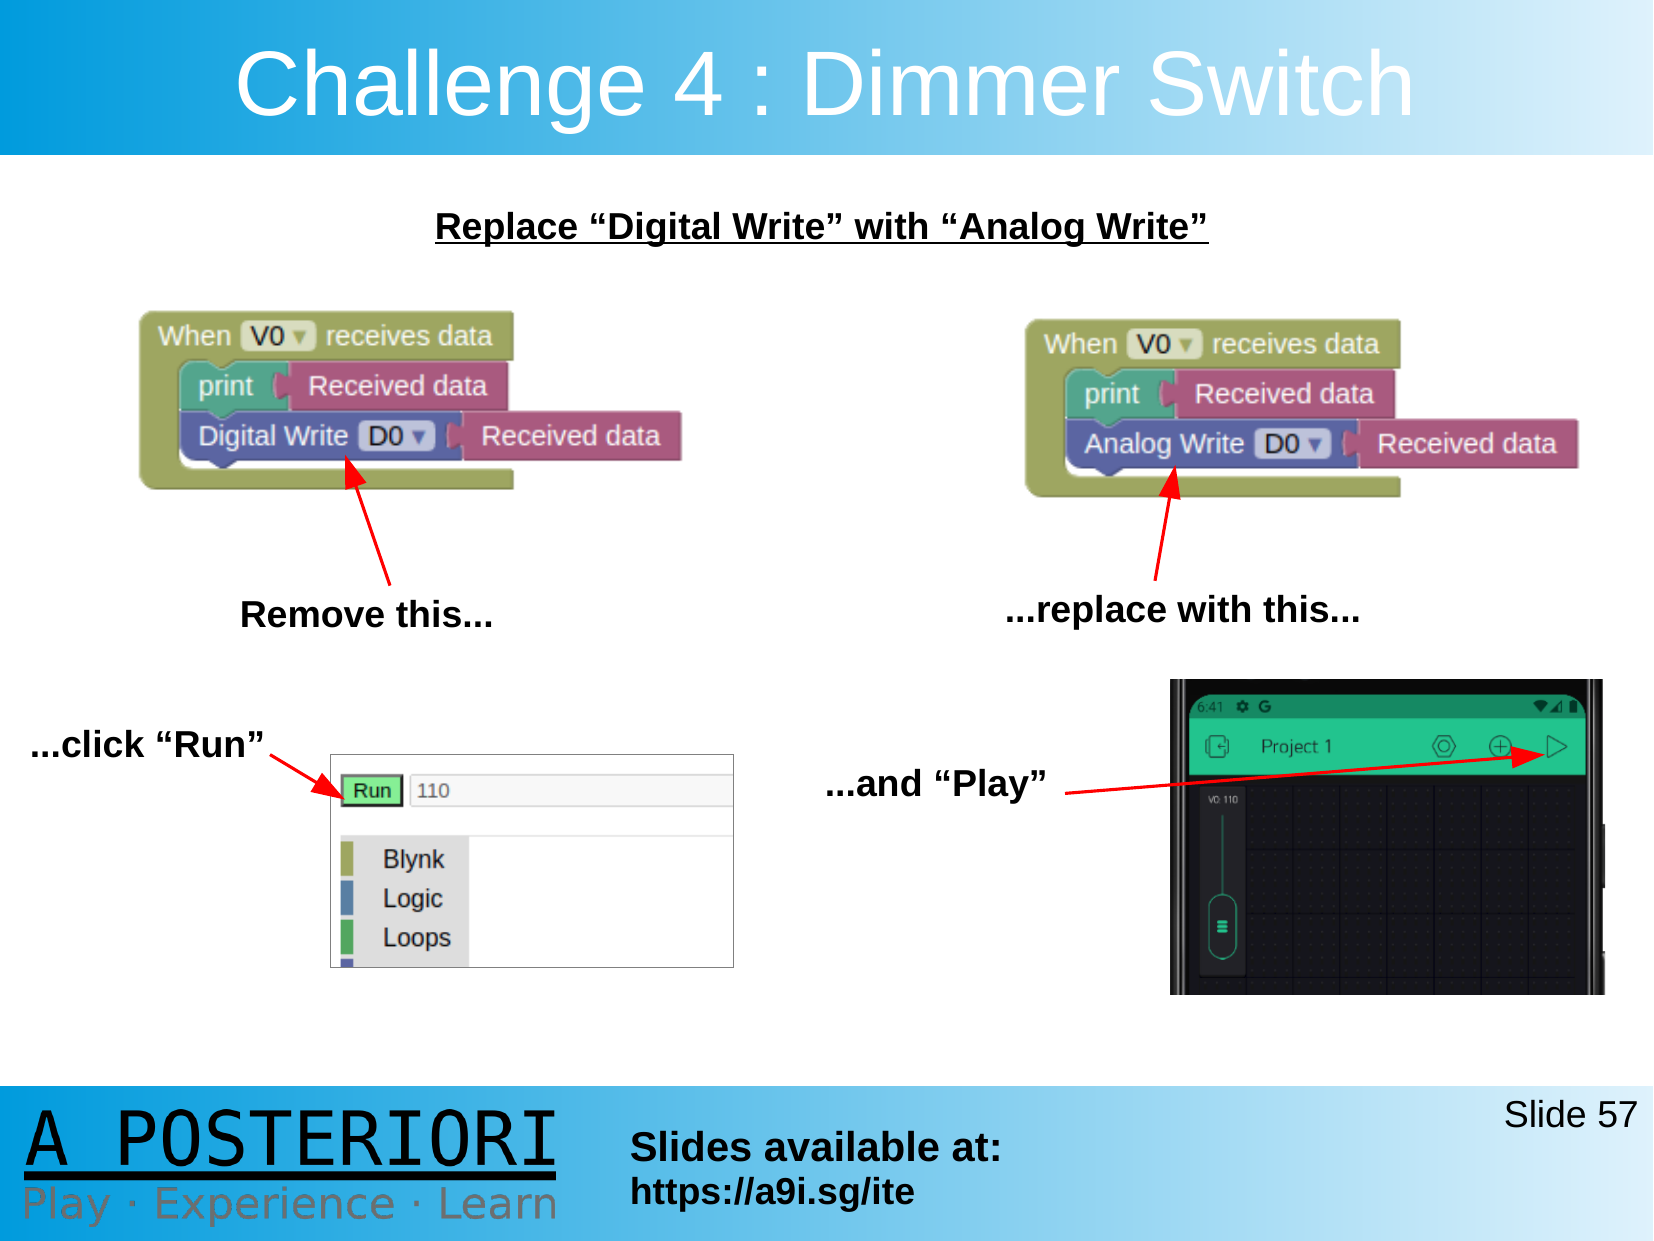

# Challenge 4 : Dimmer Switch
Replace “Digital Write” with “Analog Write”
...replace with this...
Remove this...
...click “Run”
...and “Play”